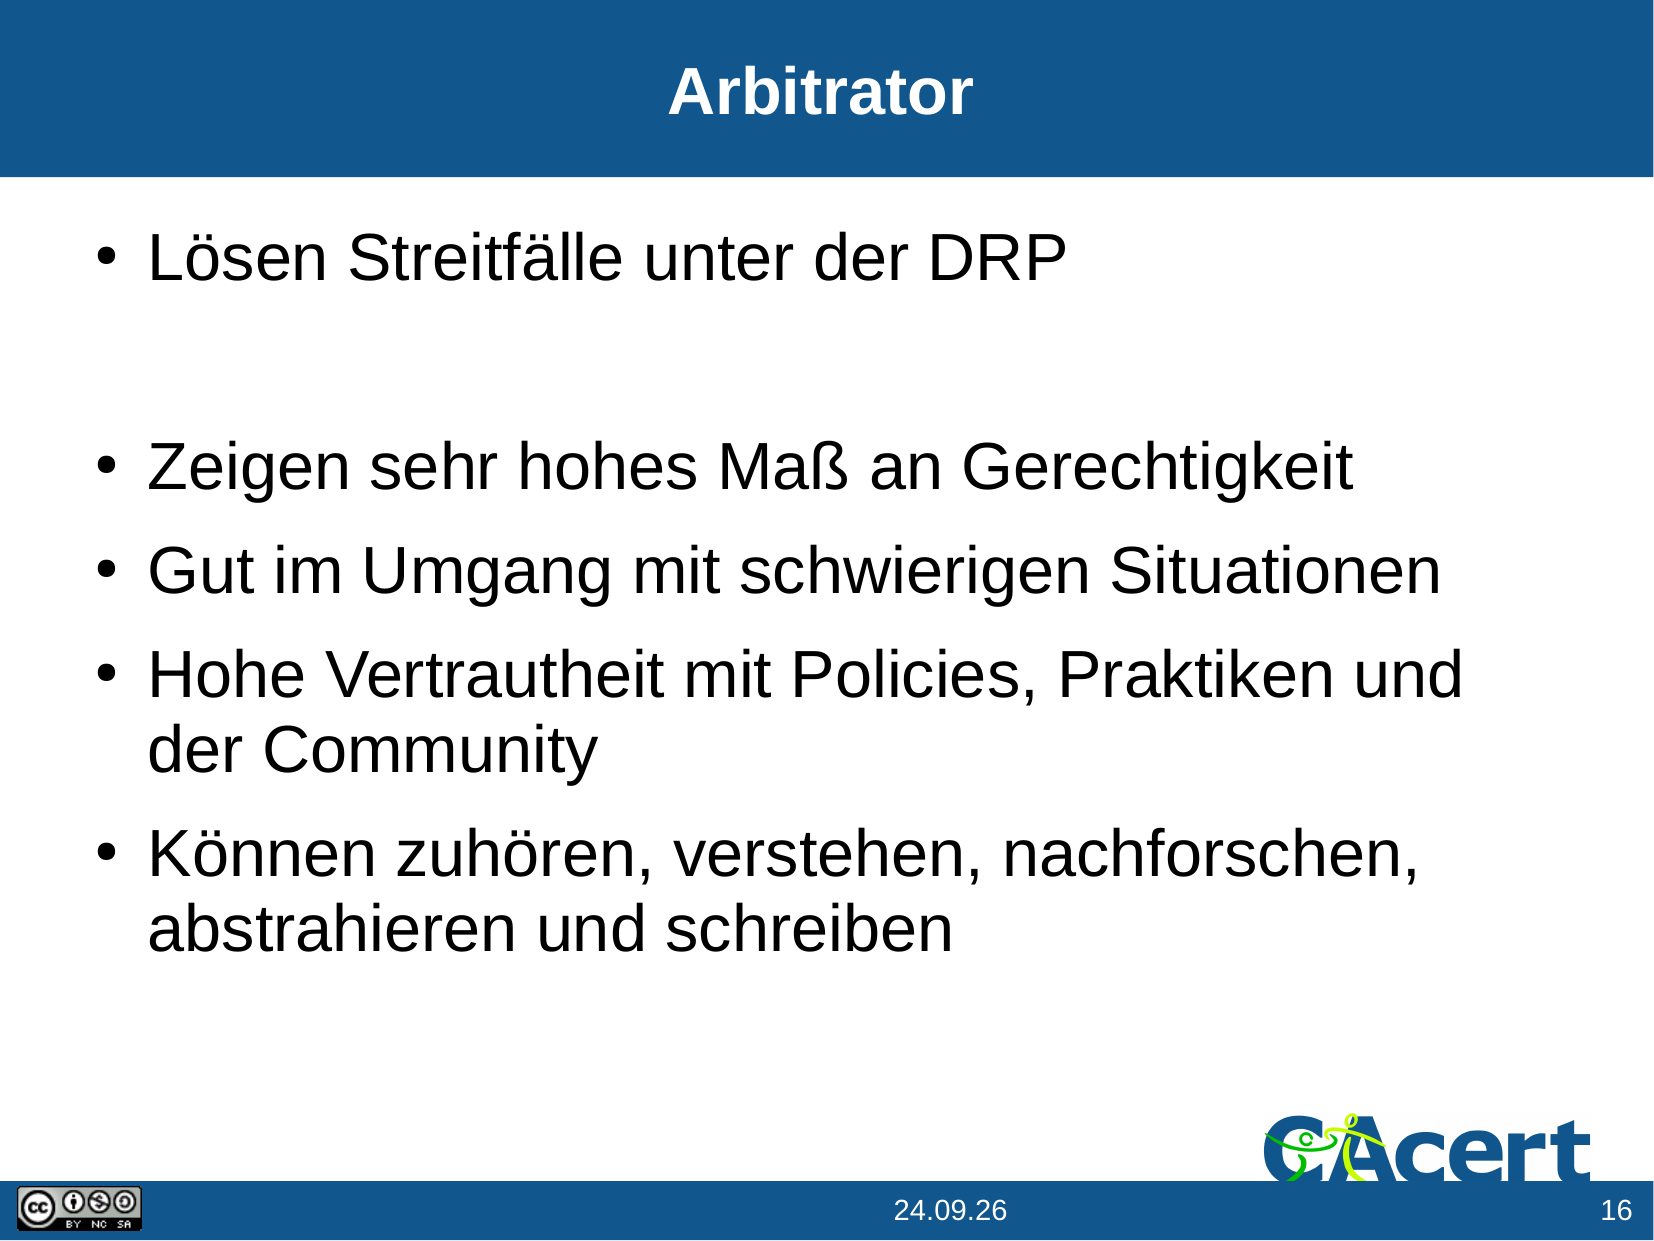

# Arbitrator
Lösen Streitfälle unter der DRP
Zeigen sehr hohes Maß an Gerechtigkeit
Gut im Umgang mit schwierigen Situationen
Hohe Vertrautheit mit Policies, Praktiken und der Community
Können zuhören, verstehen, nachforschen, abstrahieren und schreiben